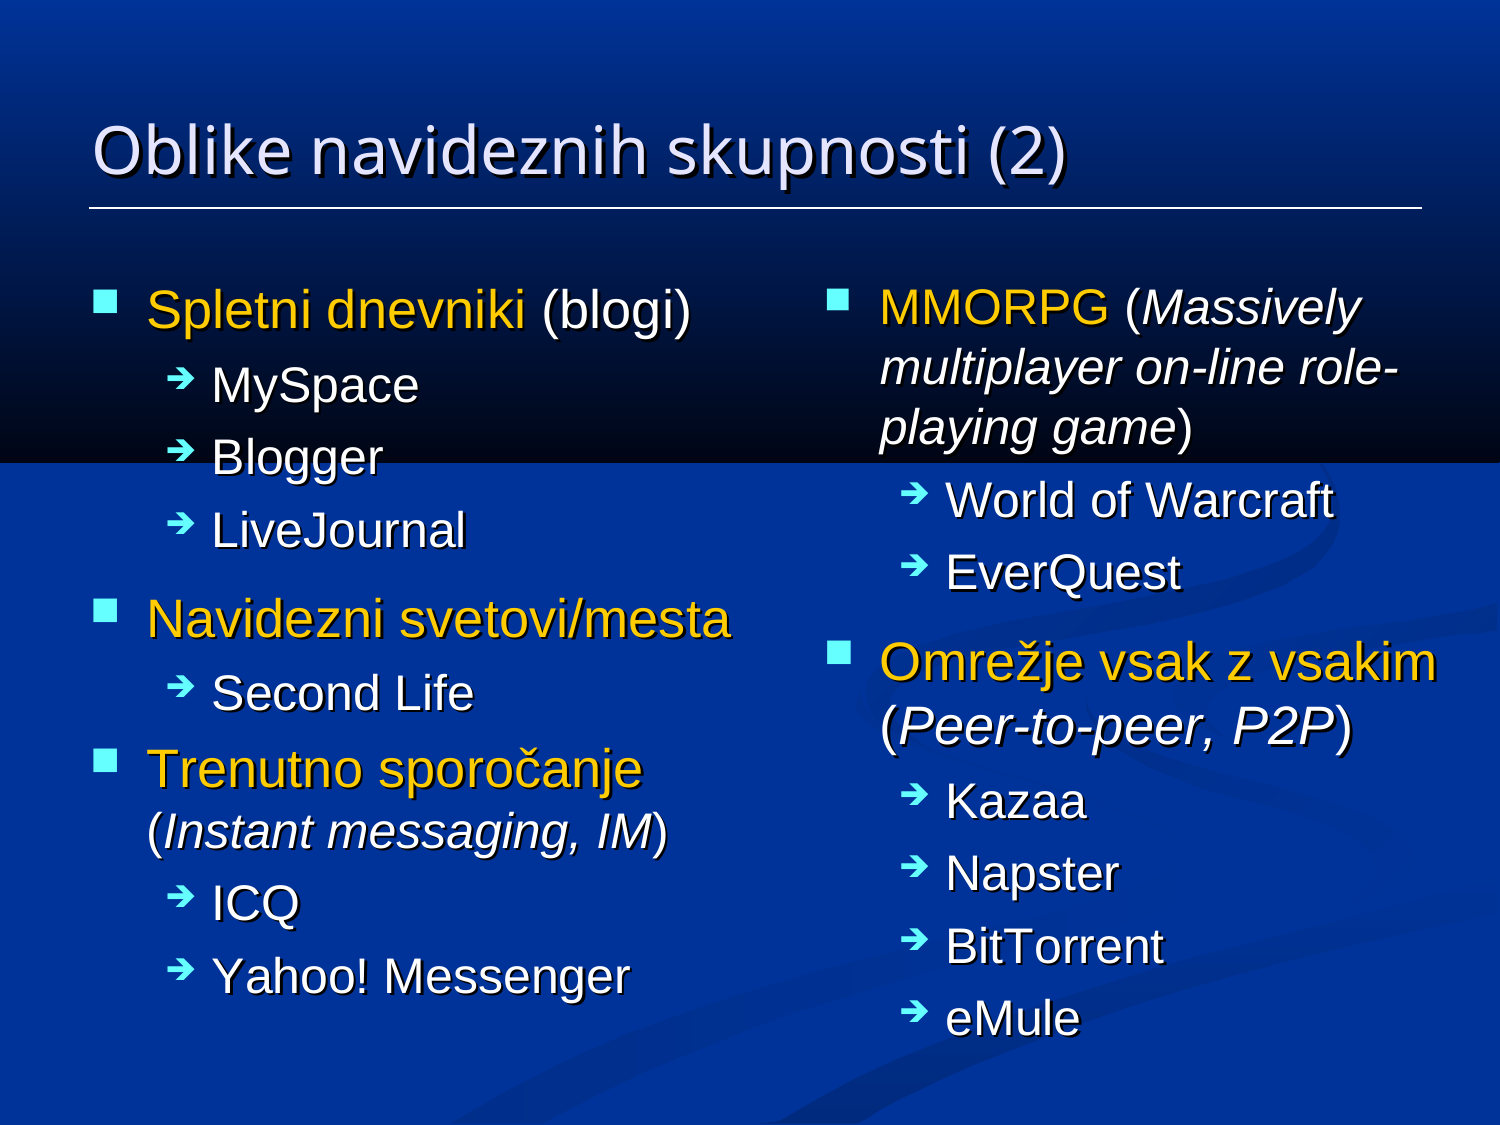

Oblike navideznih skupnosti (2)
# Spletni dnevniki (blogi)
MySpace
Blogger
LiveJournal
Navidezni svetovi/mesta
Second Life
Trenutno sporočanje (Instant messaging, IM)
ICQ
Yahoo! Messenger
MMORPG (Massively multiplayer on-line role- playing game)
World of Warcraft
EverQuest
Omrežje vsak z vsakim (Peer-to-peer, P2P)
Kazaa
Napster
BitTorrent
eMule